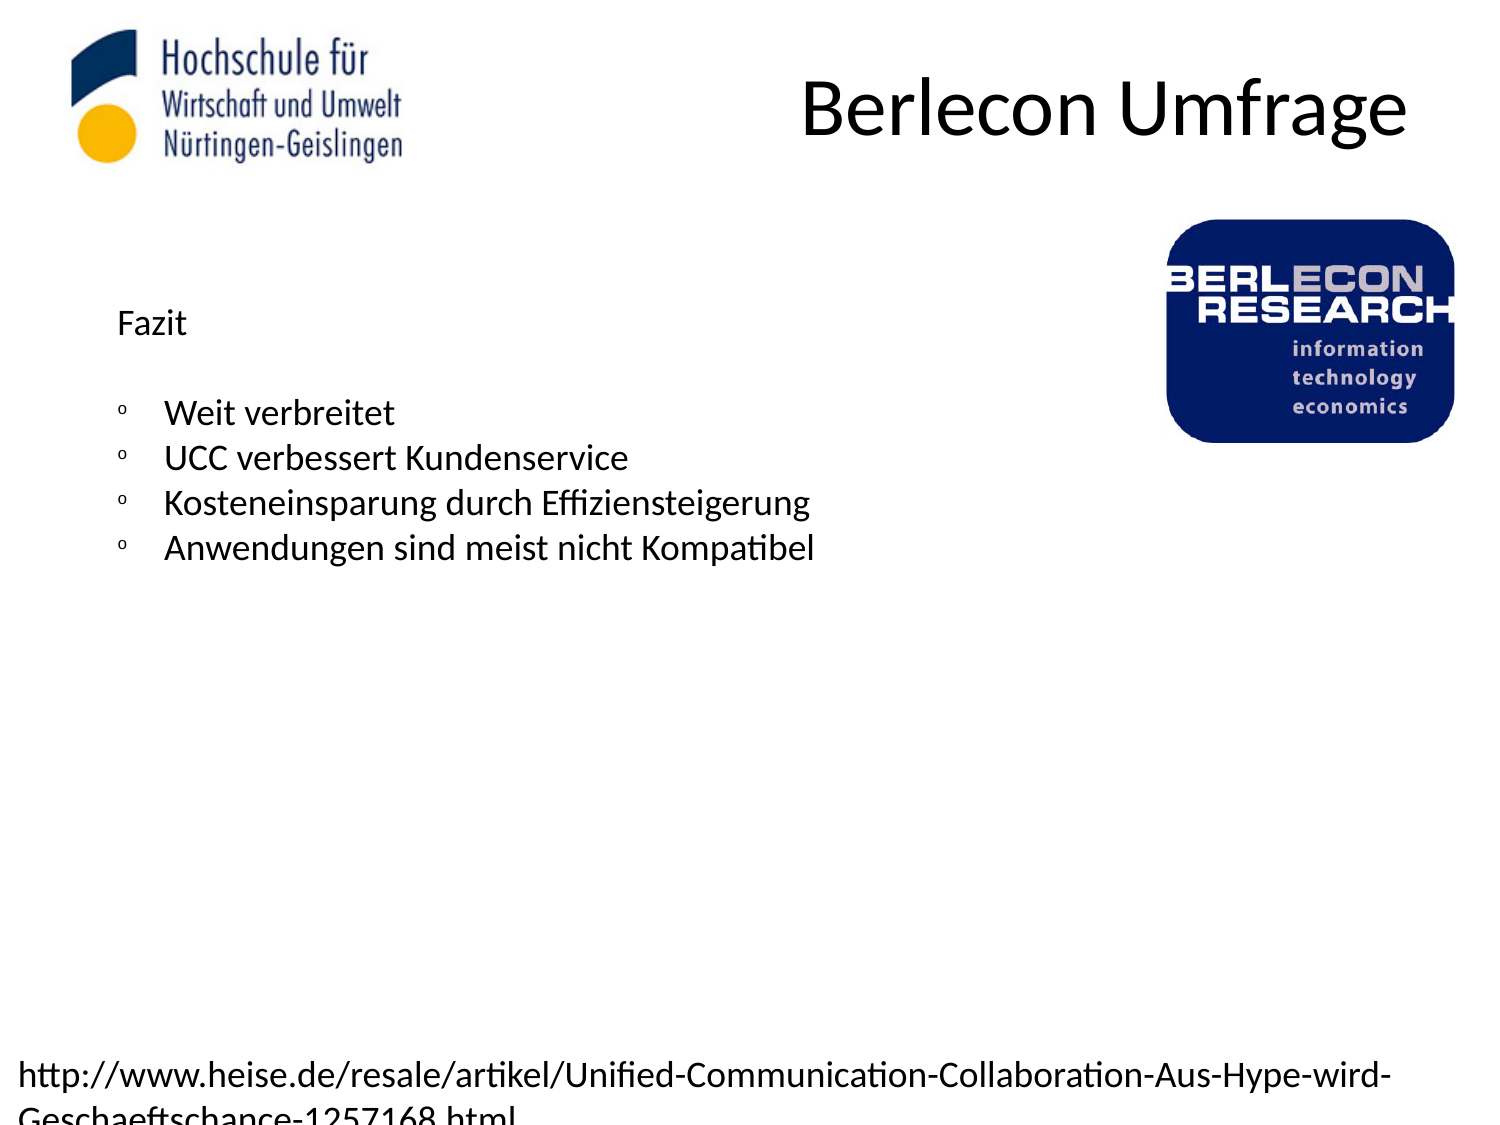

# Berlecon Umfrage
Fazit
Weit verbreitet
UCC verbessert Kundenservice
Kosteneinsparung durch Effiziensteigerung
Anwendungen sind meist nicht Kompatibel
http://www.heise.de/resale/artikel/Unified-Communication-Collaboration-Aus-Hype-wird-Geschaeftschance-1257168.html